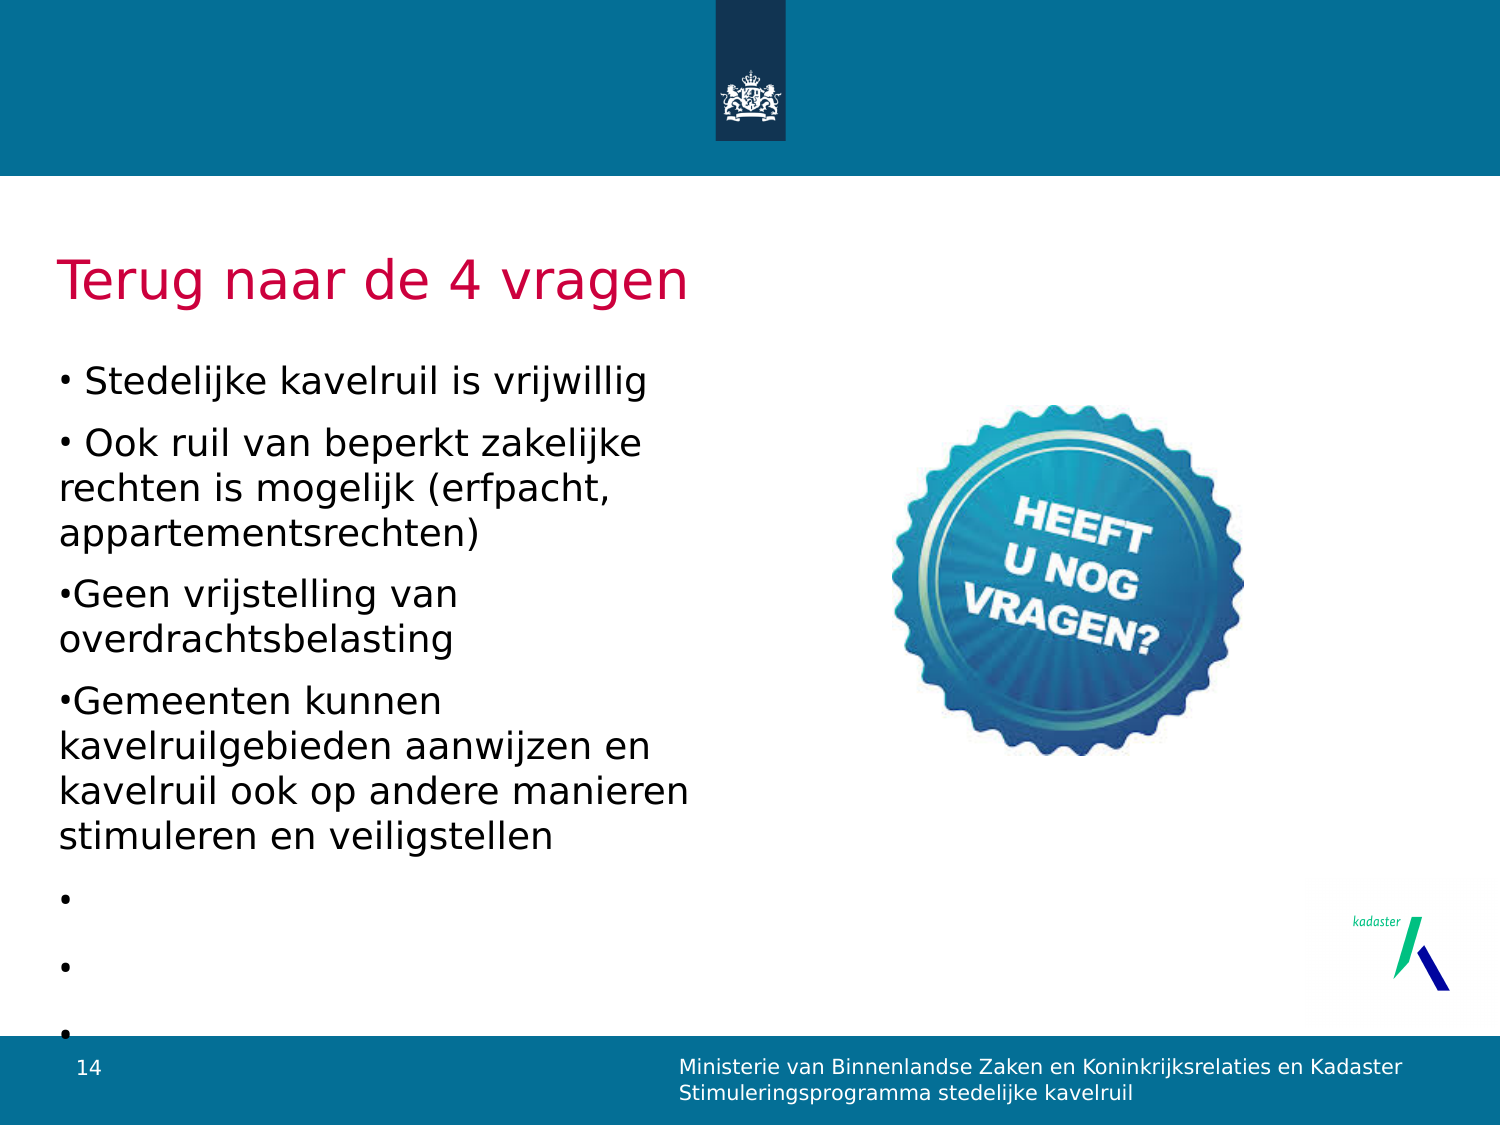

# Terug naar de 4 vragen
 Stedelijke kavelruil is vrijwillig
 Ook ruil van beperkt zakelijke rechten is mogelijk (erfpacht, appartementsrechten)
Geen vrijstelling van overdrachtsbelasting
Gemeenten kunnen kavelruilgebieden aanwijzen en kavelruil ook op andere manieren stimuleren en veiligstellen
Ministerie van Binnenlandse Zaken en Koninkrijksrelaties en Kadaster
Stimuleringsprogramma stedelijke kavelruil